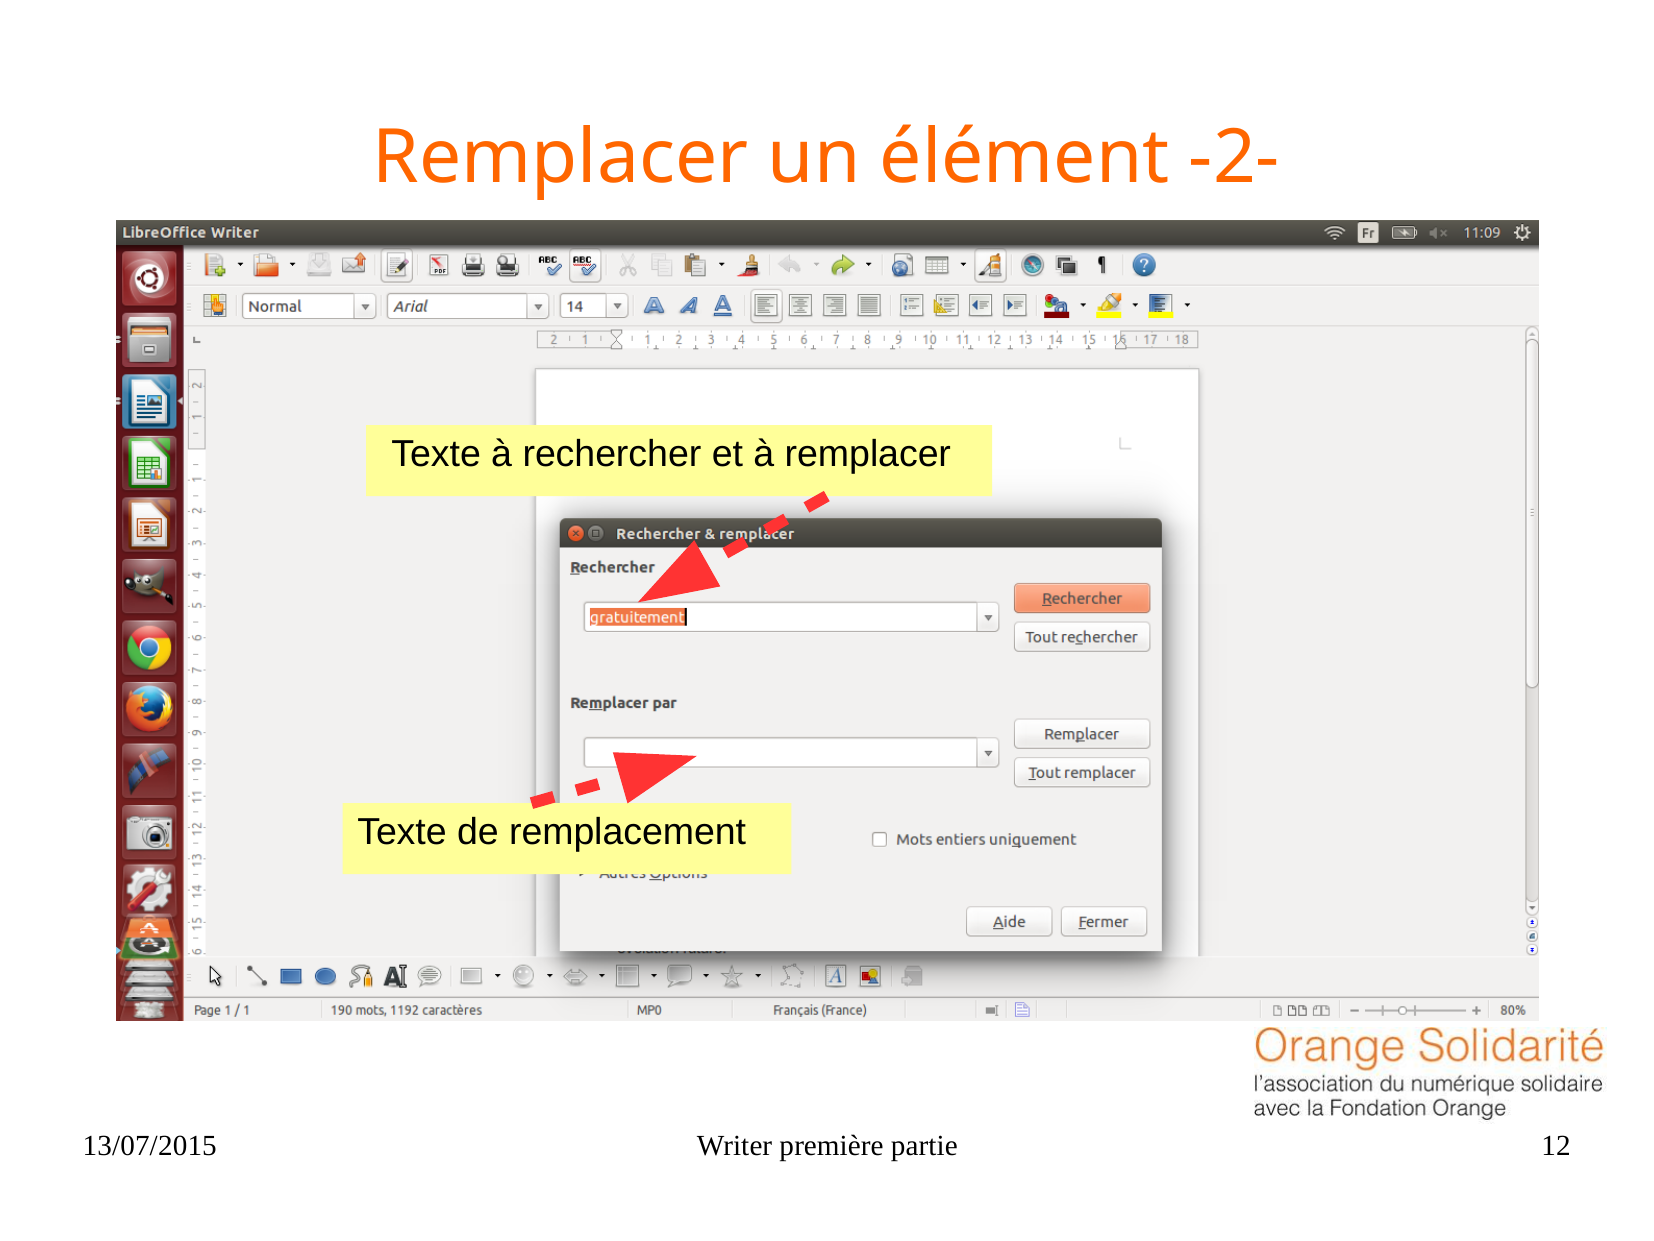

# Remplacer un élément -2-
 Texte à rechercher et à remplacer
Texte de remplacement
13/07/2015
Writer première partie
12